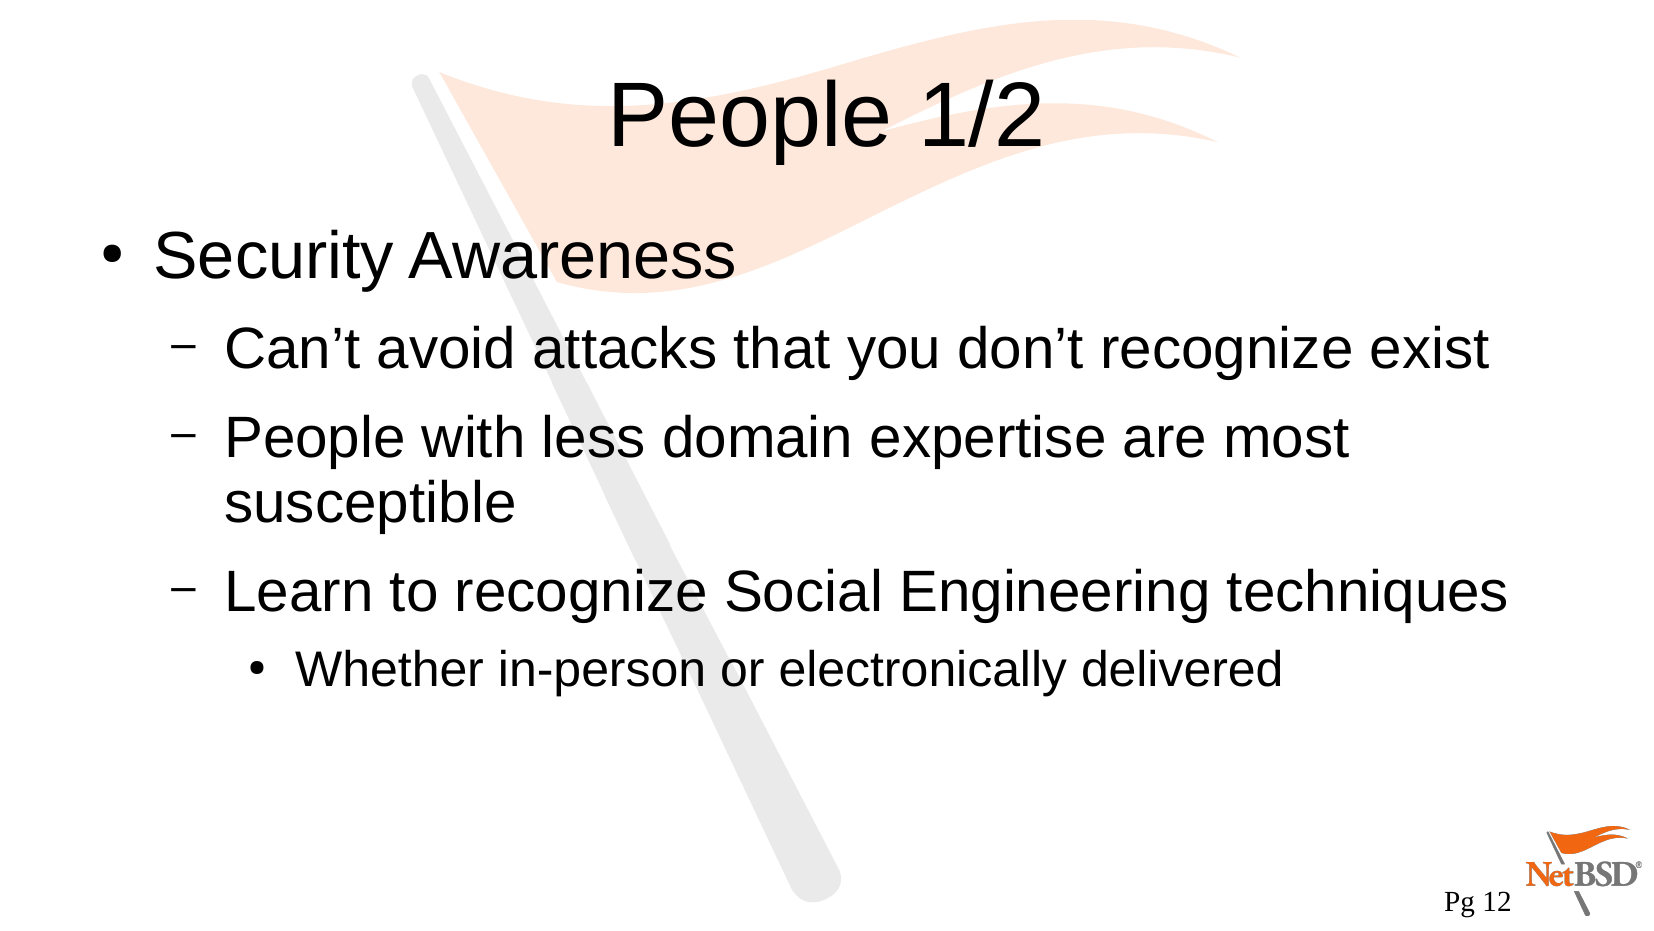

# People 1/2
Security Awareness
Can’t avoid attacks that you don’t recognize exist
People with less domain expertise are most susceptible
Learn to recognize Social Engineering techniques
Whether in-person or electronically delivered